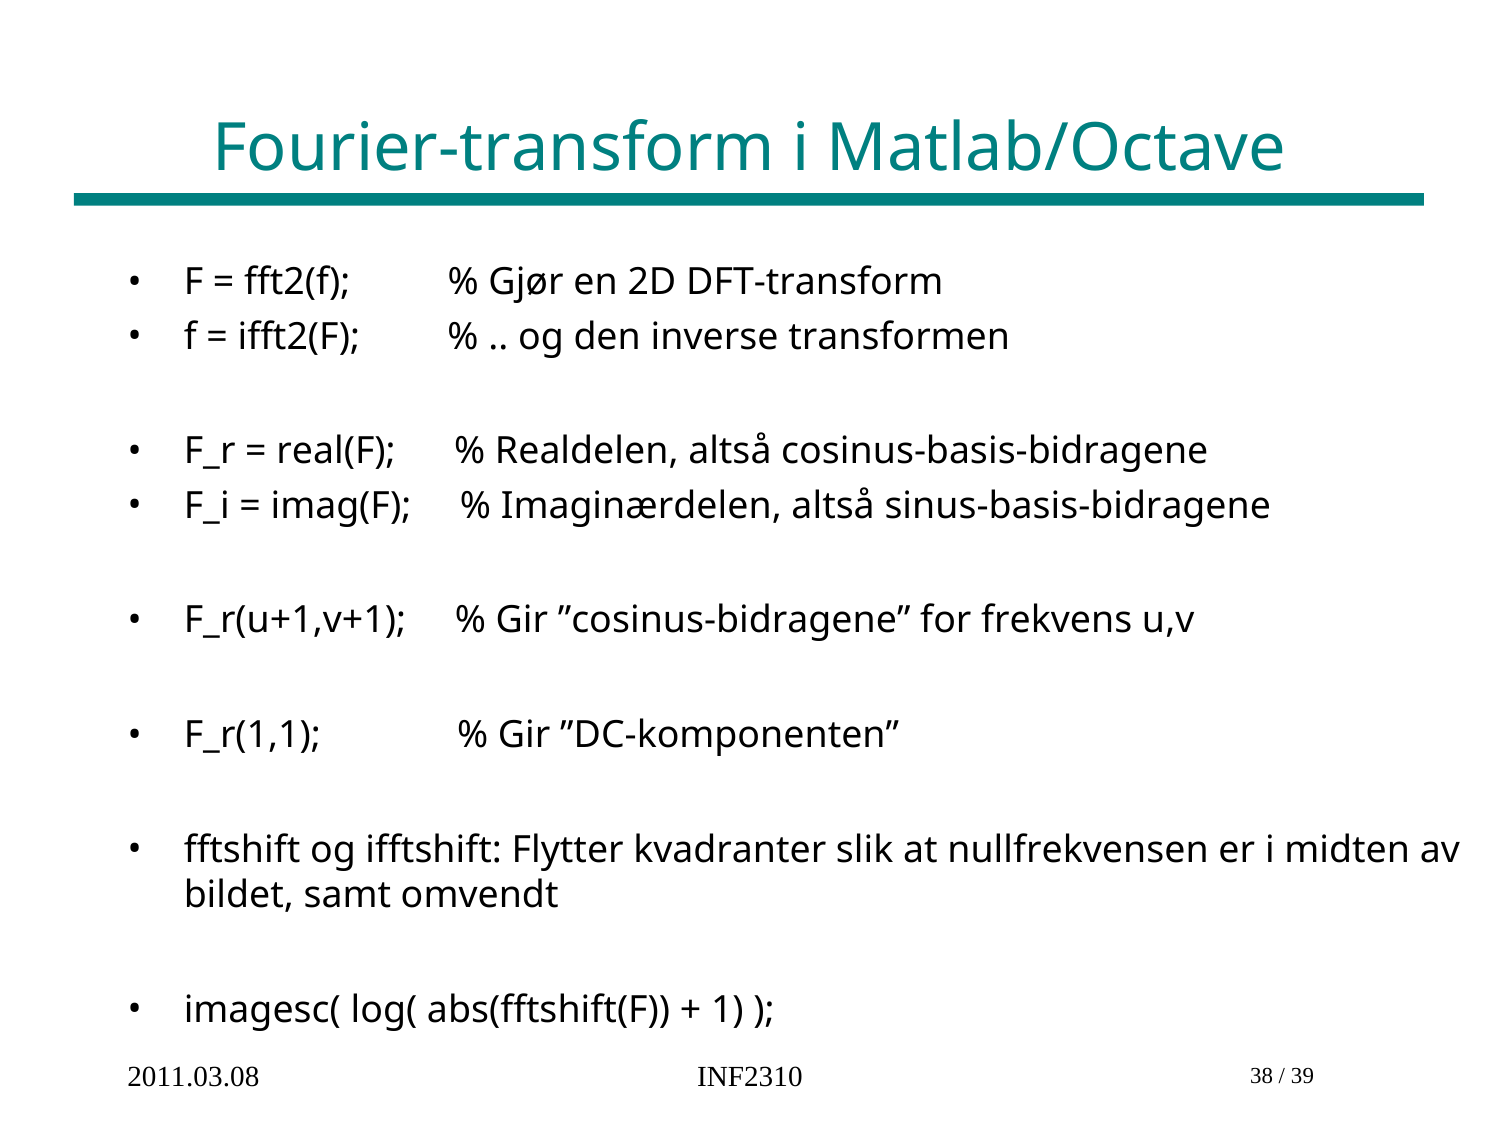

# Fourier-transform i Matlab/Octave
F = fft2(f); % Gjør en 2D DFT-transform
f = ifft2(F); % .. og den inverse transformen
F_r = real(F); % Realdelen, altså cosinus-basis-bidragene
F_i = imag(F); % Imaginærdelen, altså sinus-basis-bidragene
F_r(u+1,v+1); % Gir ”cosinus-bidragene” for frekvens u,v
F_r(1,1); % Gir ”DC-komponenten”
fftshift og ifftshift: Flytter kvadranter slik at nullfrekvensen er i midten av bildet, samt omvendt
imagesc( log( abs(fftshift(F)) + 1) );
2011.03.08XXX
INF2310